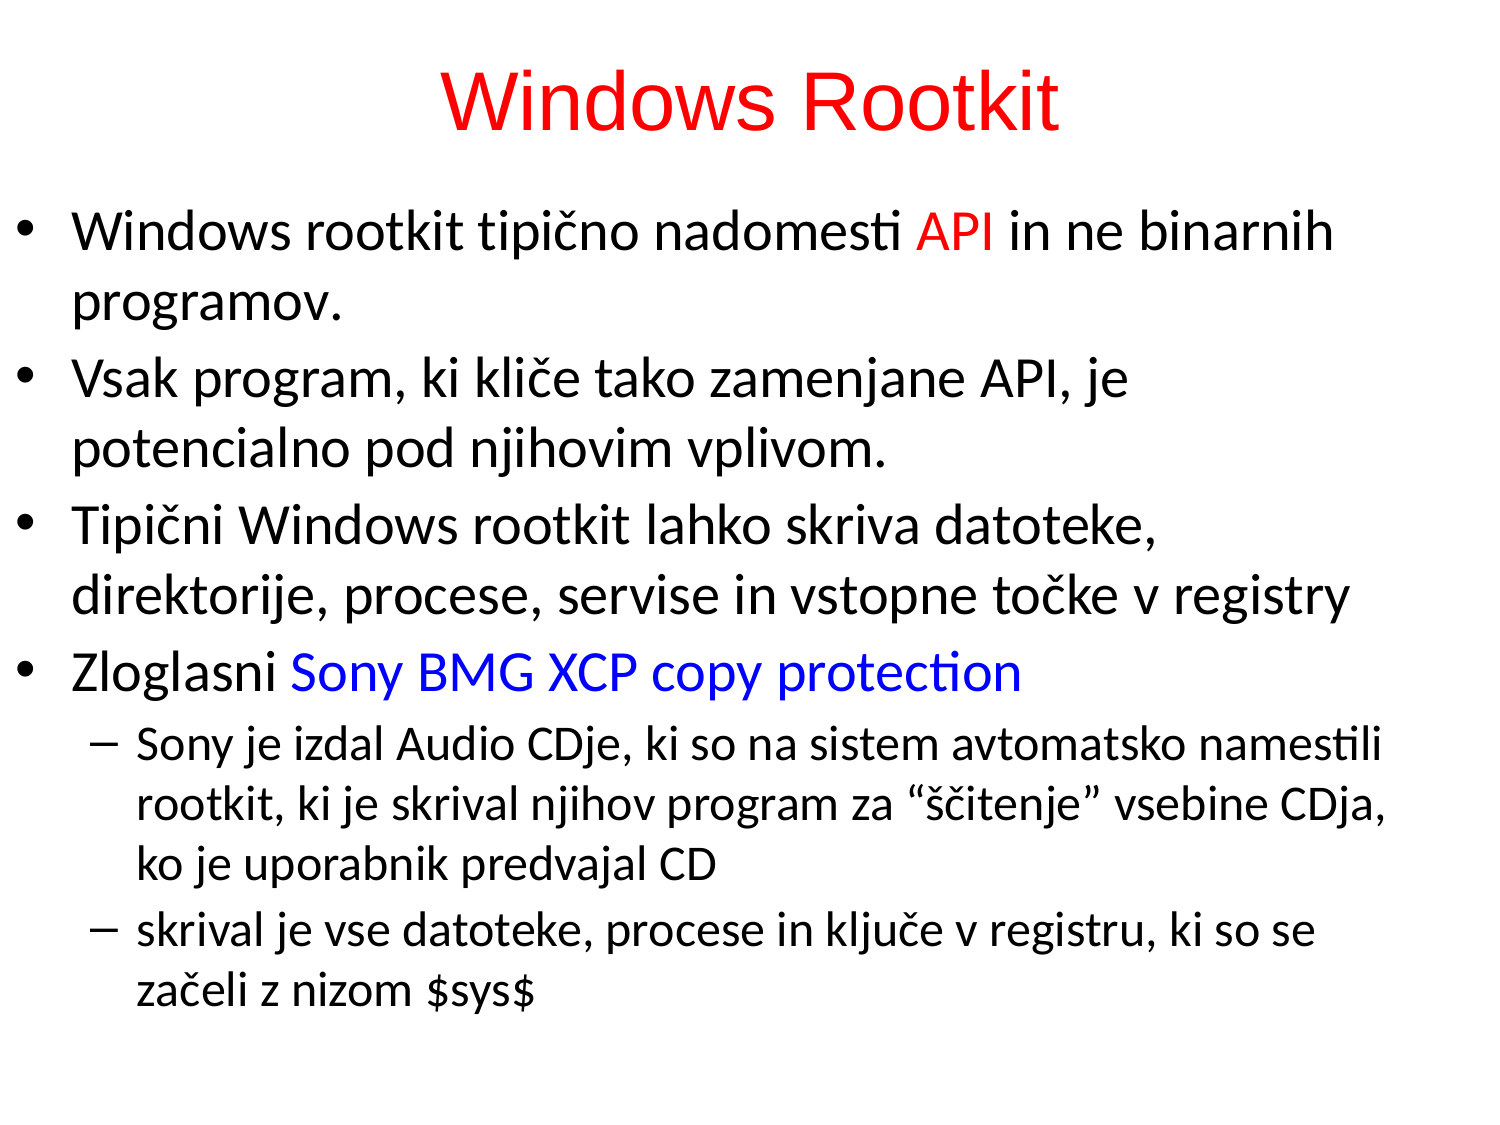

# Windows Rootkit
Windows rootkit tipično nadomesti API in ne binarnih programov.
Vsak program, ki kliče tako zamenjane API, je potencialno pod njihovim vplivom.
Tipični Windows rootkit lahko skriva datoteke, direktorije, procese, servise in vstopne točke v registry
Zloglasni Sony BMG XCP copy protection
Sony je izdal Audio CDje, ki so na sistem avtomatsko namestili rootkit, ki je skrival njihov program za “ščitenje” vsebine CDja, ko je uporabnik predvajal CD
skrival je vse datoteke, procese in ključe v registru, ki so se začeli z nizom $sys$